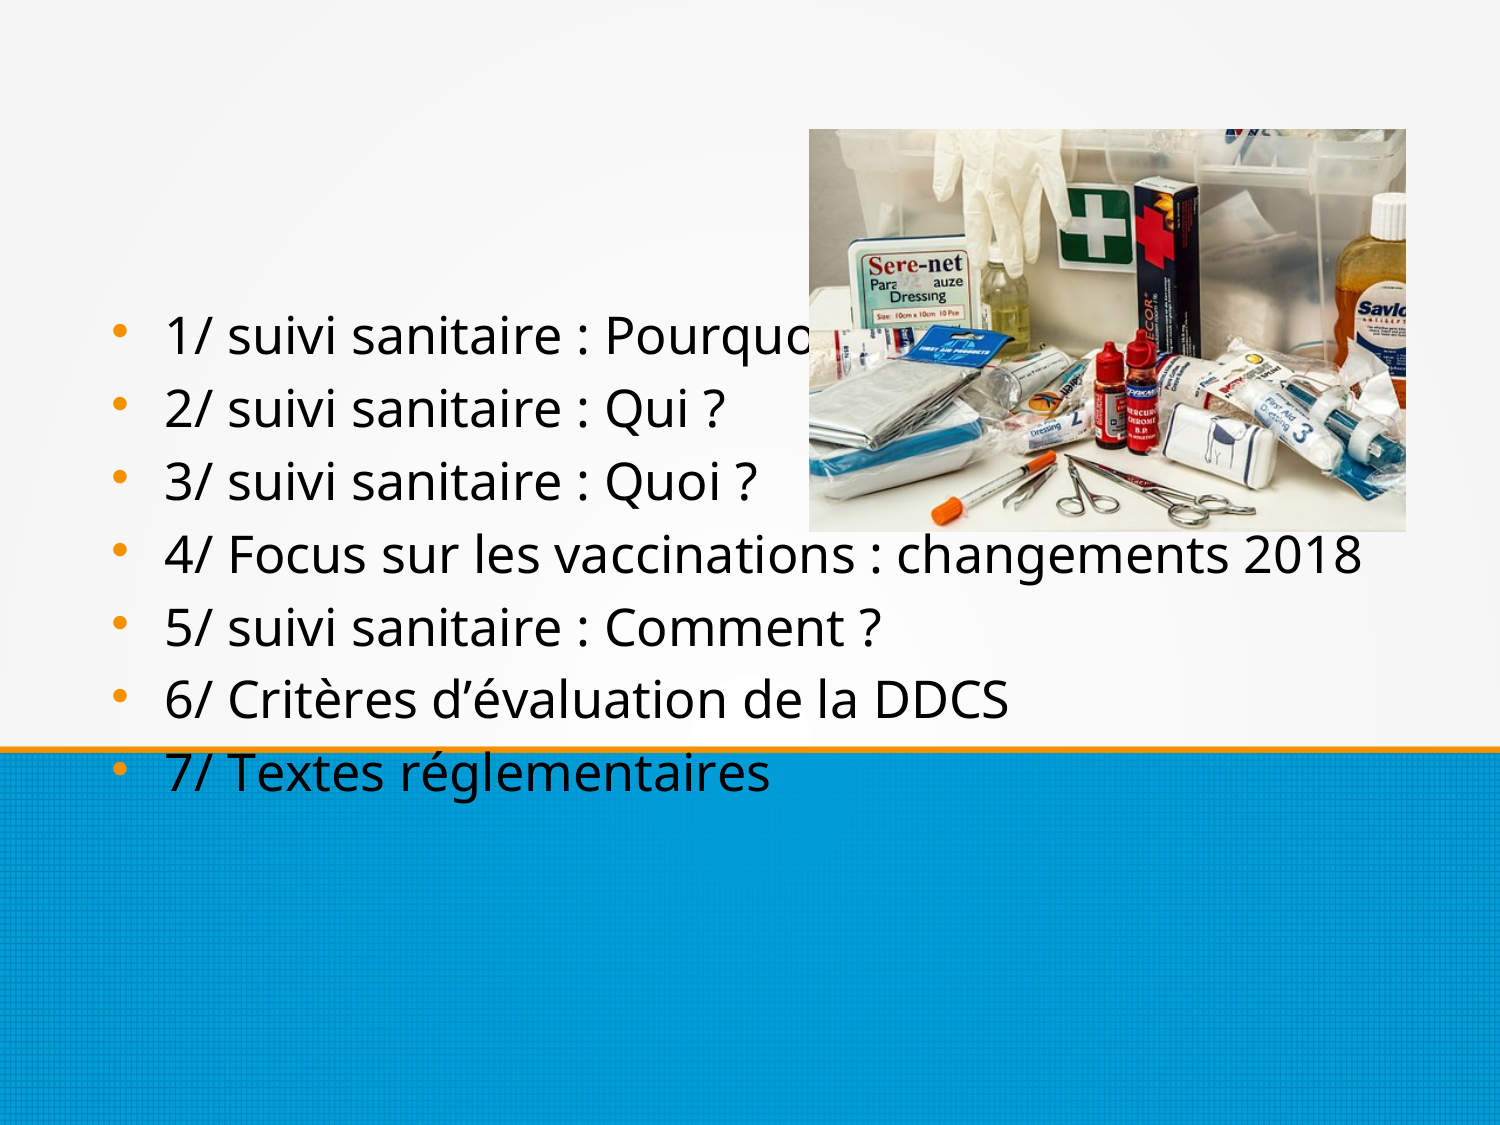

1/ suivi sanitaire : Pourquoi ?
2/ suivi sanitaire : Qui ?
3/ suivi sanitaire : Quoi ?
4/ Focus sur les vaccinations : changements 2018
5/ suivi sanitaire : Comment ?
6/ Critères d’évaluation de la DDCS
7/ Textes réglementaires